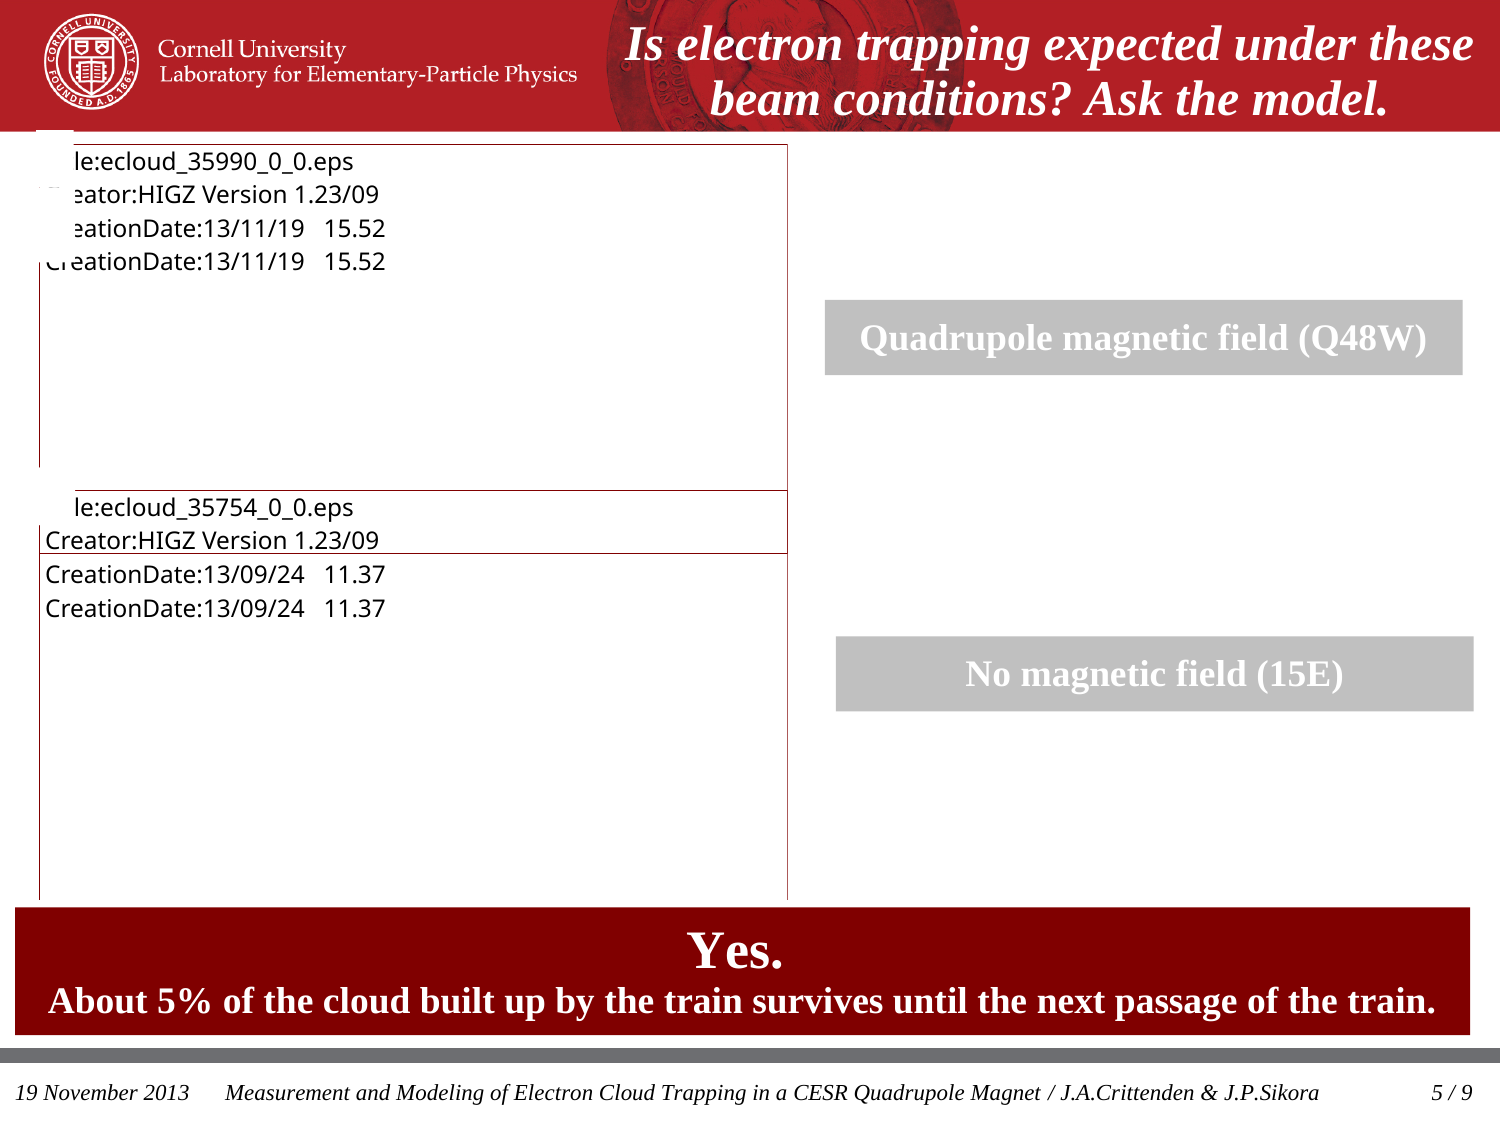

# Is electron trapping expected under these beam conditions? Ask the model.
Quadrupole magnetic field (Q48W)
No magnetic field (15E)
Yes.
About 5% of the cloud built up by the train survives until the next passage of the train.